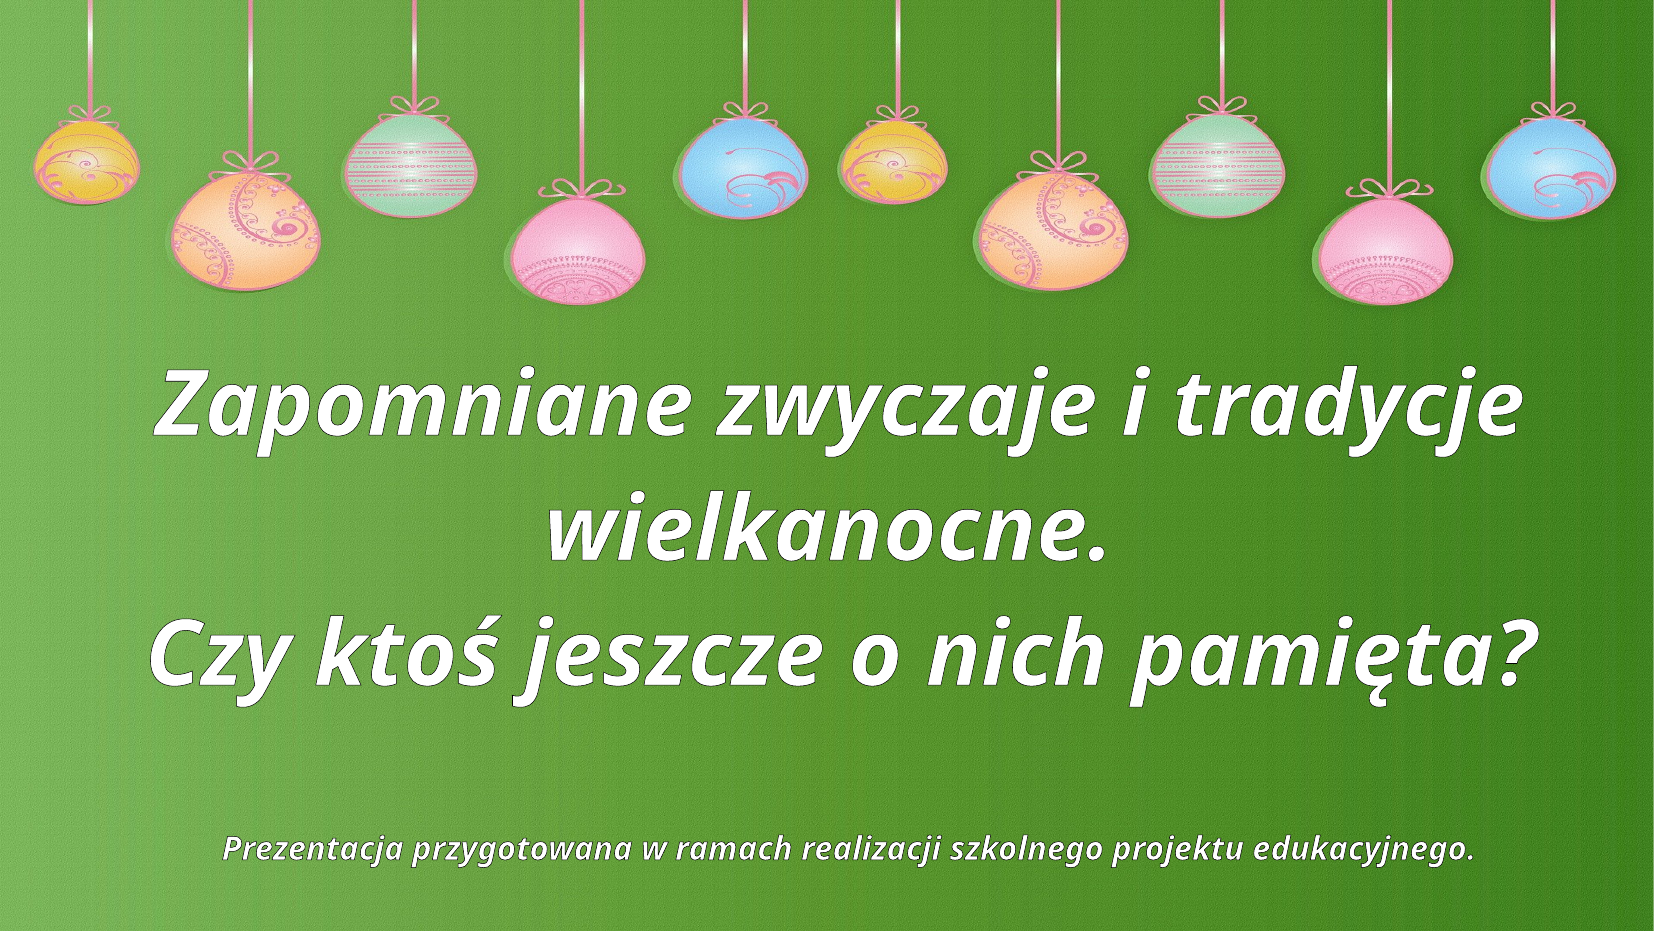

# Zapomniane zwyczaje i tradycje wielkanocne. Czy ktoś jeszcze o nich pamięta?
Prezentacja przygotowana w ramach realizacji szkolnego projektu edukacyjnego.